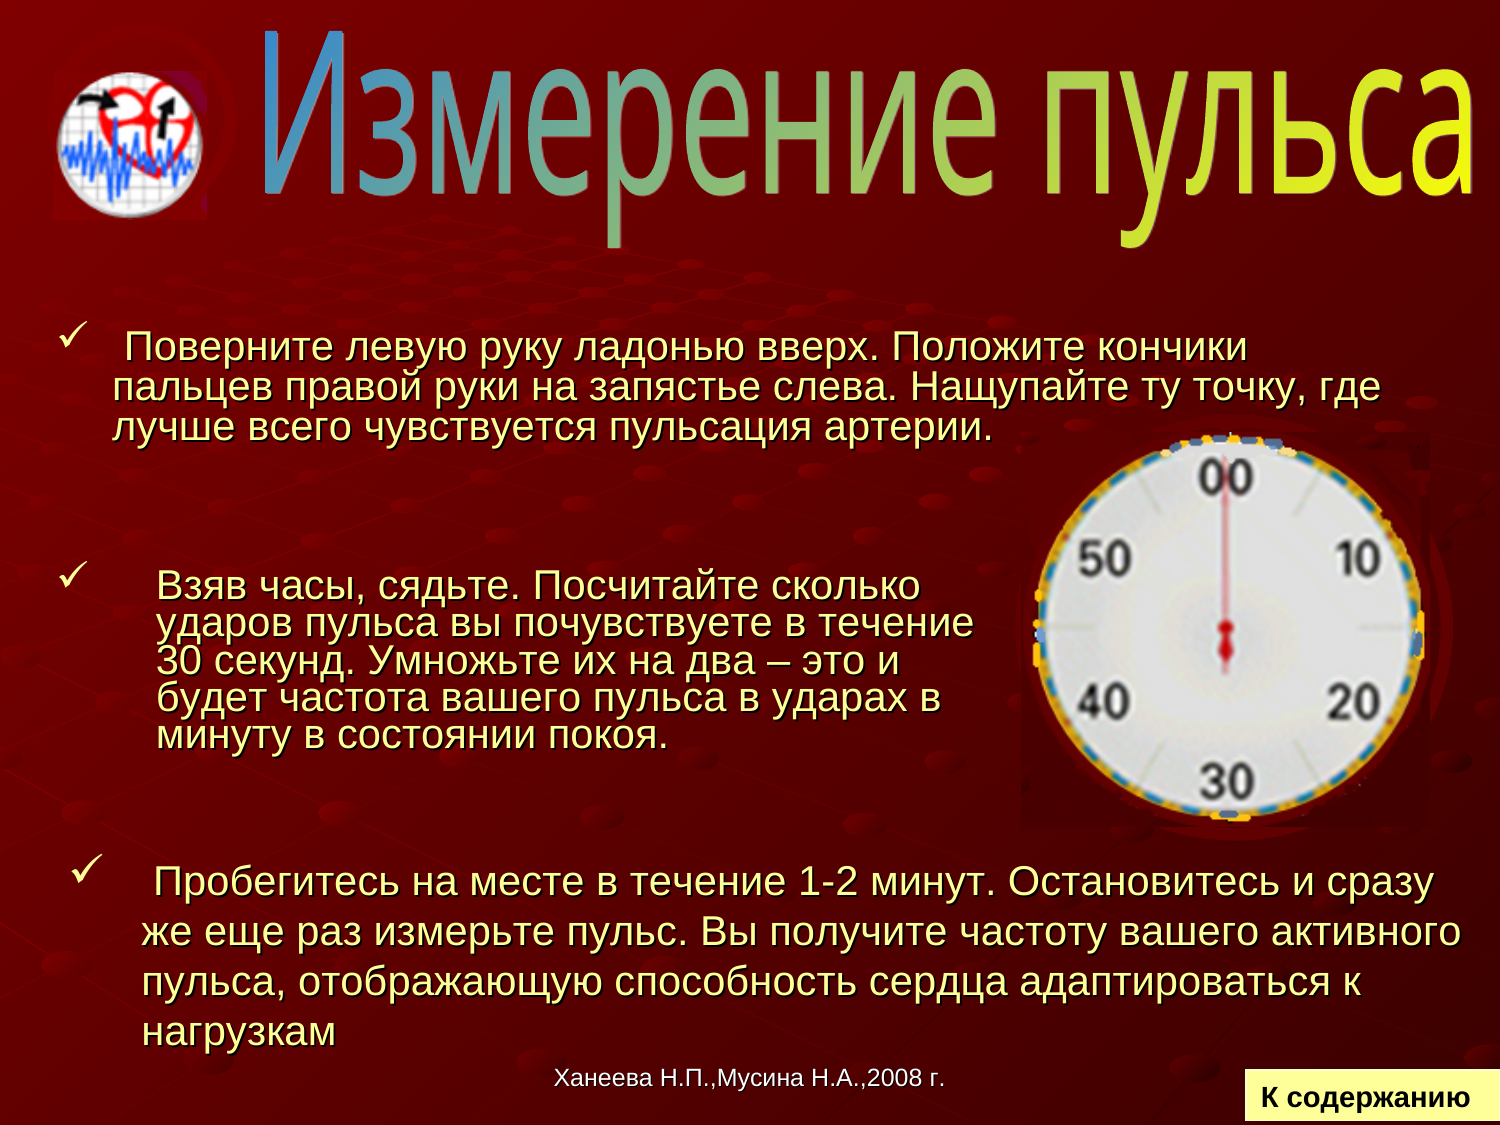

Измерение пульса
 Поверните левую руку ладонью вверх. Положите кончики пальцев правой руки на запястье слева. Нащупайте ту точку, где лучше всего чувствуется пульсация артерии.
# Взяв часы, сядьте. Посчитайте сколько ударов пульса вы почувствуете в течение 30 секунд. Умножьте их на два – это и будет частота вашего пульса в ударах в минуту в состоянии покоя.
 Пробегитесь на месте в течение 1-2 минут. Остановитесь и сразу же еще раз измерьте пульс. Вы получите частоту вашего активного пульса, отображающую способность сердца адаптироваться к нагрузкам
Ханеева Н.П.,Мусина Н.А.,2008 г.
К содержанию